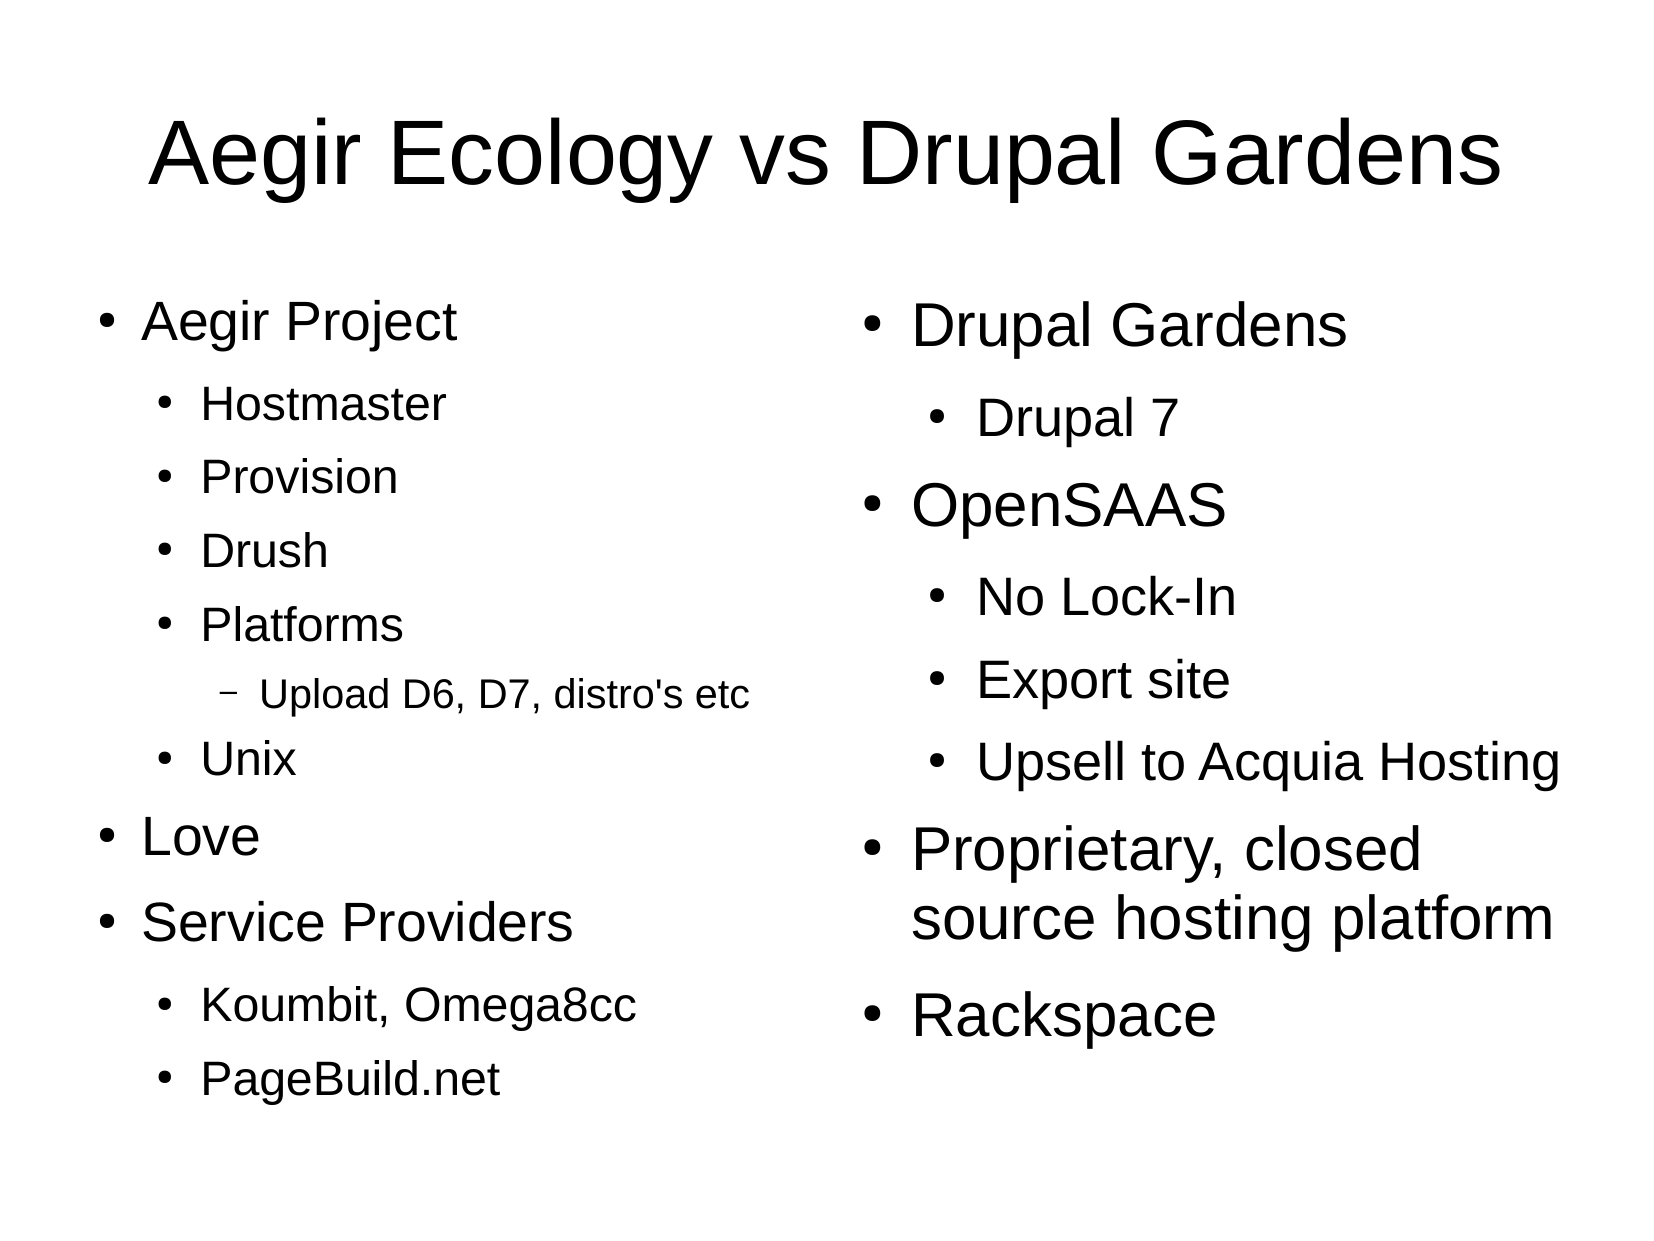

# Aegir Ecology vs Drupal Gardens
Aegir Project
Hostmaster
Provision
Drush
Platforms
Upload D6, D7, distro's etc
Unix
Love
Service Providers
Koumbit, Omega8cc
PageBuild.net
Drupal Gardens
Drupal 7
OpenSAAS
No Lock-In
Export site
Upsell to Acquia Hosting
Proprietary, closed source hosting platform
Rackspace